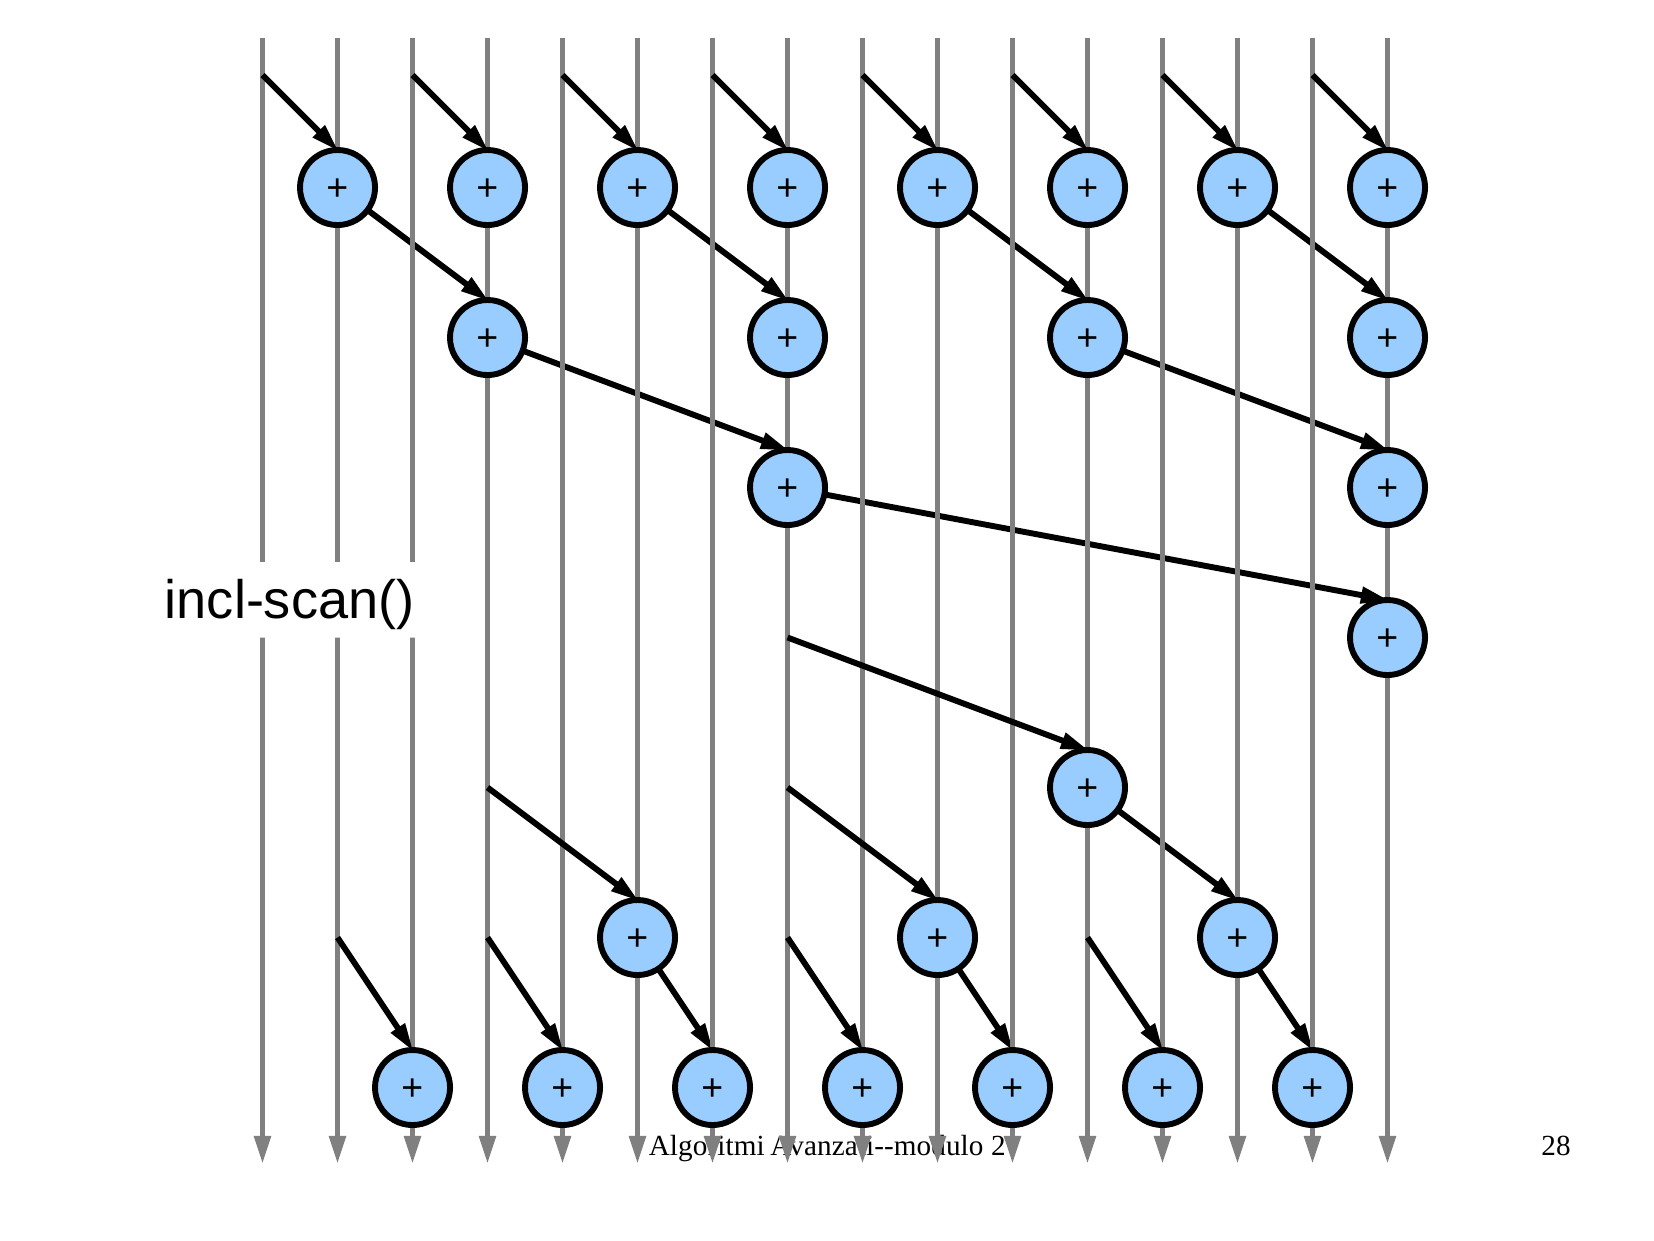

+
+
+
+
+
+
+
+
+
+
+
+
+
+
incl-scan()
+
+
+
+
+
+
+
+
+
+
+
+
Algoritmi Avanzati--modulo 2
28